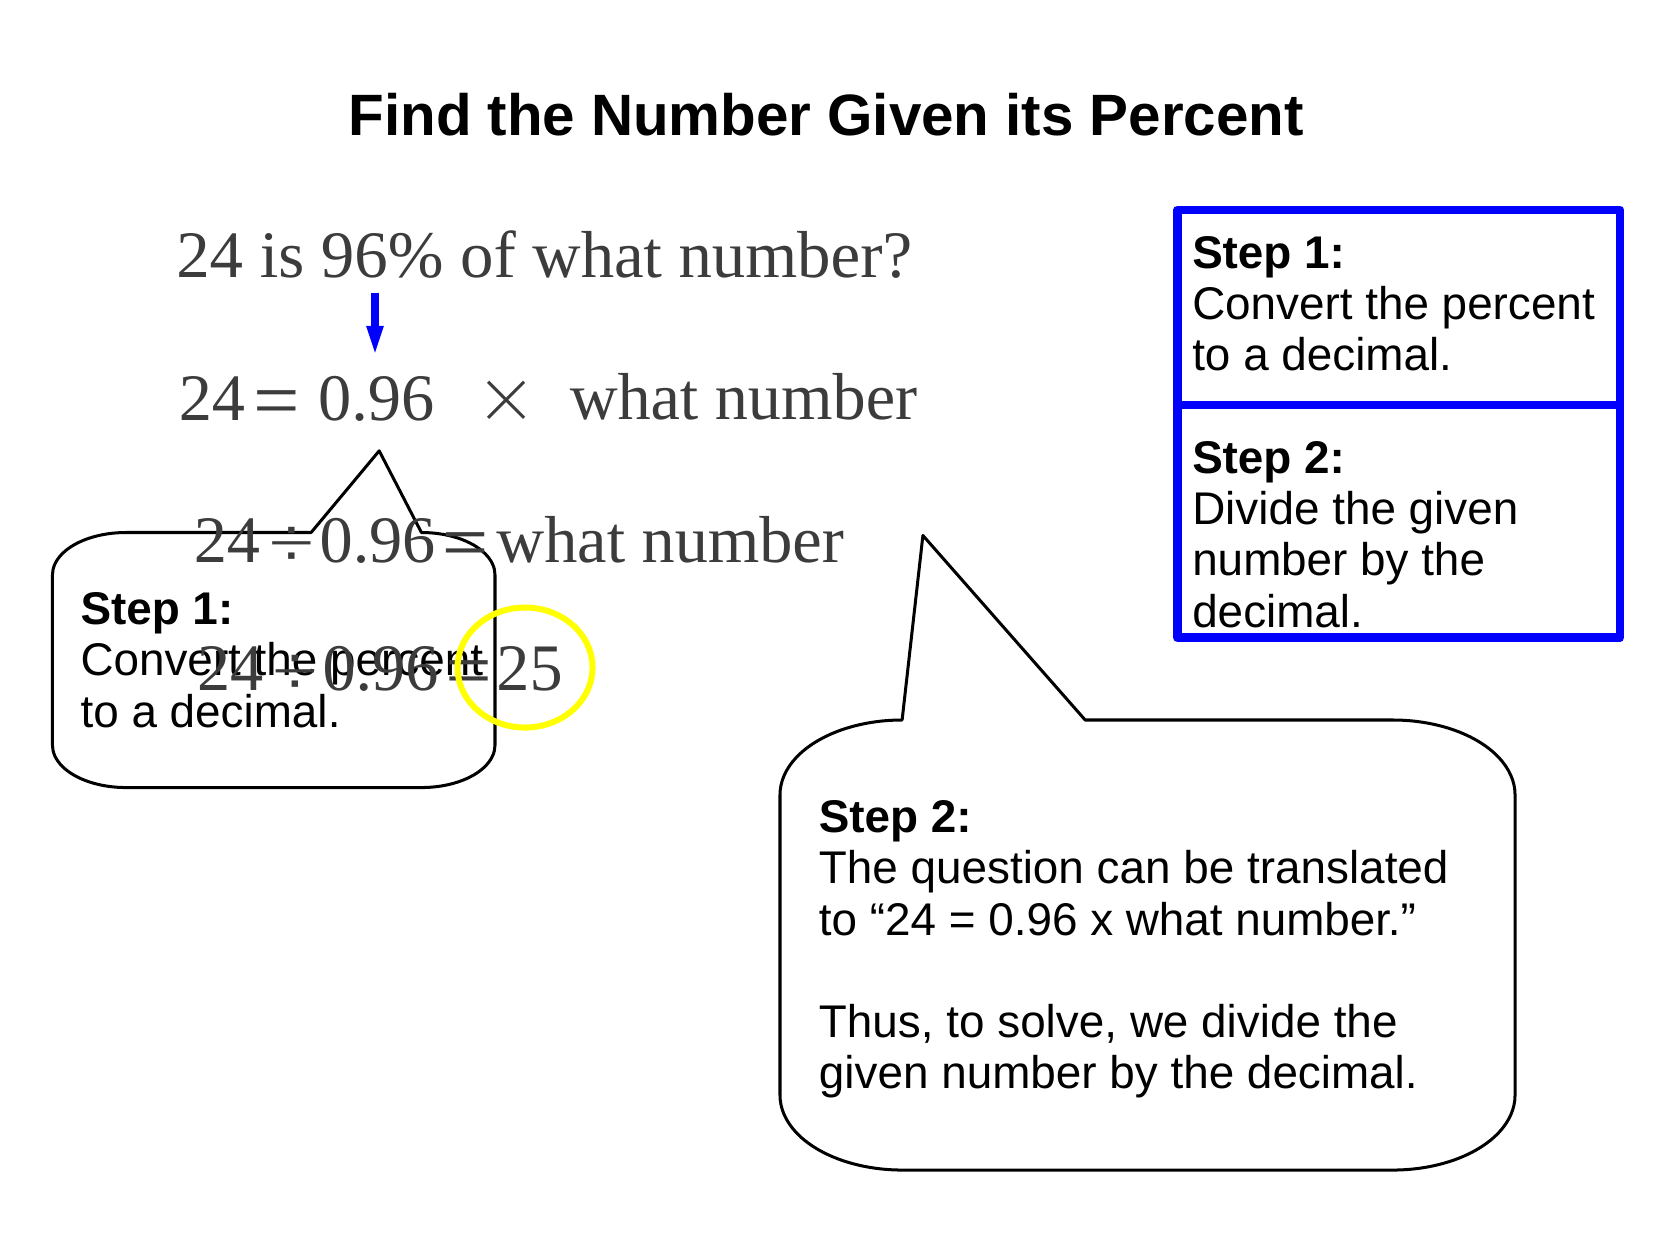

Find the Number Given its Percent
Step 1:
Convert the percent
to a decimal.
Step 2:
Divide the given number by the decimal.
Step 1:
Convert the percent
to a decimal.
Step 2:
The question can be translated
to “24 = 0.96 x what number.”
Thus, to solve, we divide the
given number by the decimal.